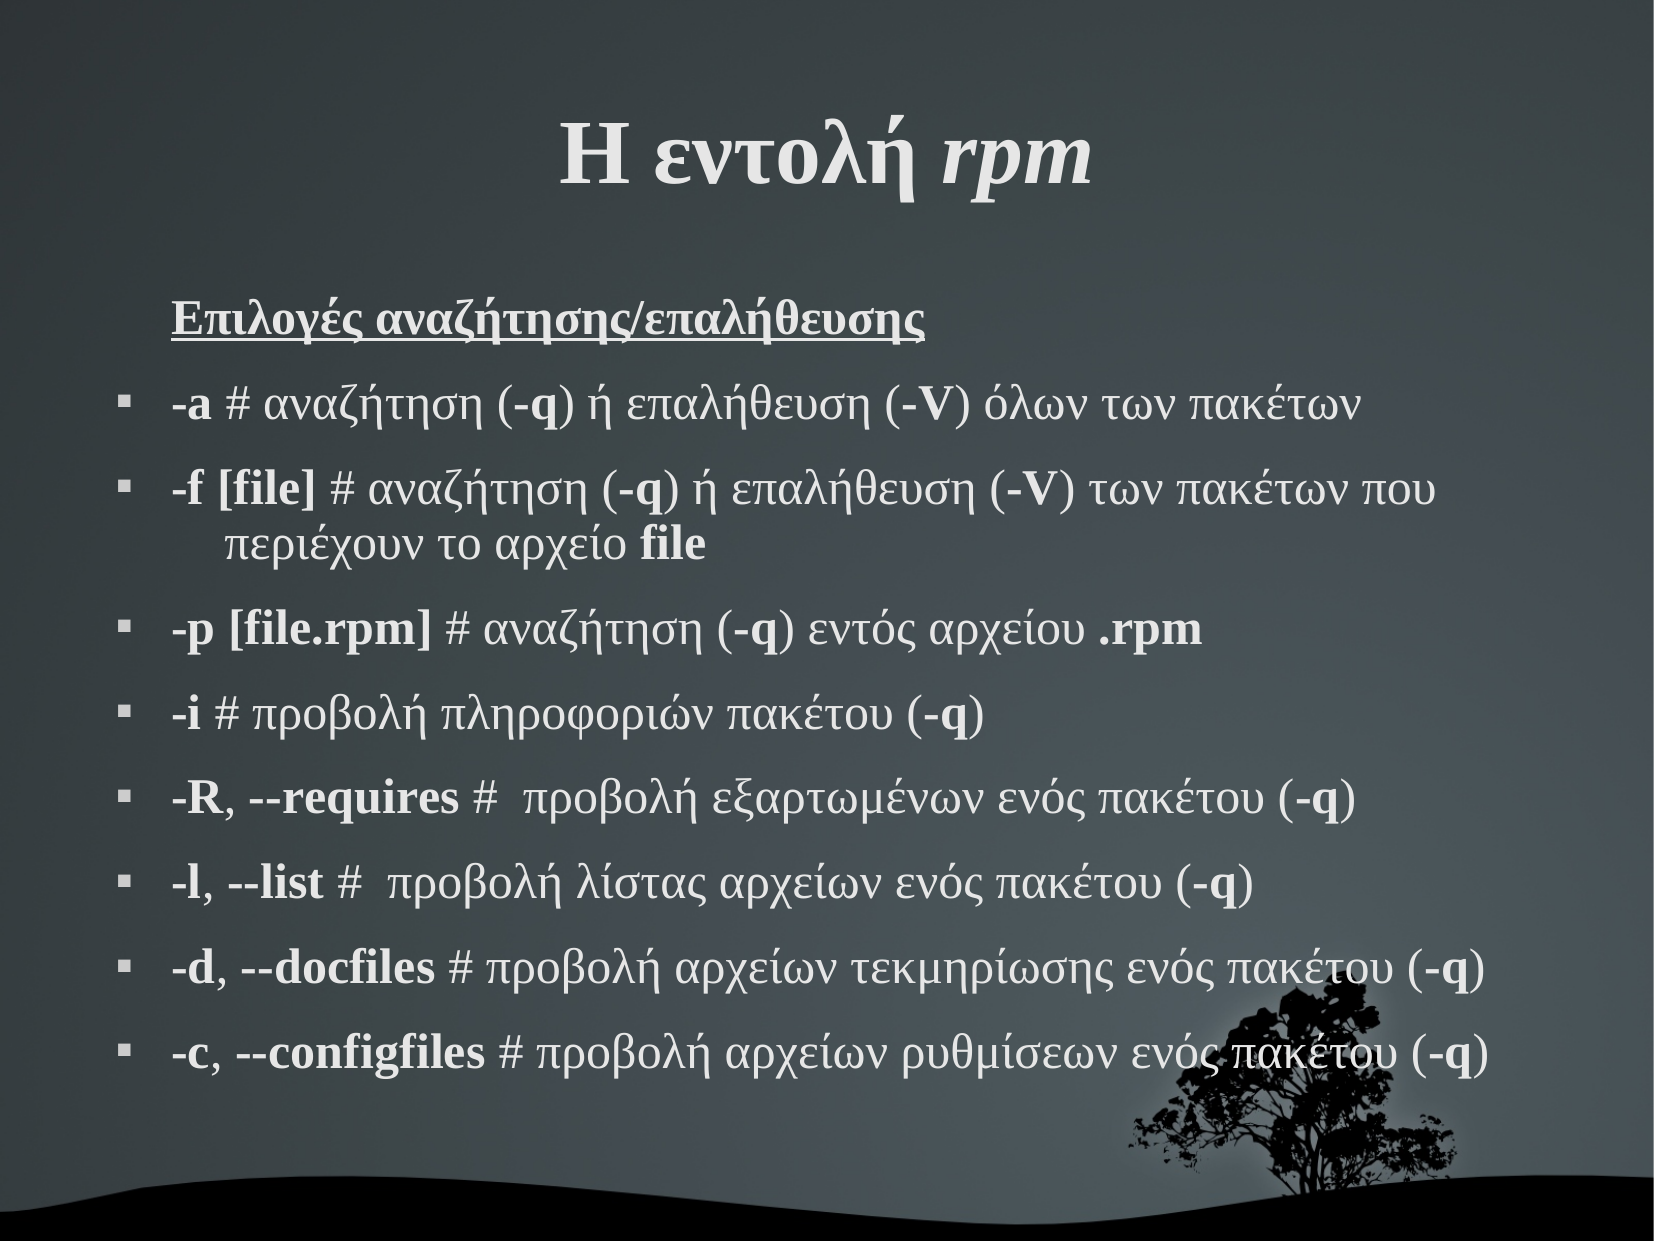

Η εντολή rpm
# Επιλογές αναζήτησης/επαλήθευσης
-a # αναζήτηση (-q) ή επαλήθευση (-V) όλων των πακέτων
-f [file] # αναζήτηση (-q) ή επαλήθευση (-V) των πακέτων που περιέχουν το αρχείο file
-p [file.rpm] # αναζήτηση (-q) εντός αρχείου .rpm
-i # προβολή πληροφοριών πακέτου (-q)
-R, --requires # προβολή εξαρτωμένων ενός πακέτου (-q)
-l, --list # προβολή λίστας αρχείων ενός πακέτου (-q)
-d, --docfiles # προβολή αρχείων τεκμηρίωσης ενός πακέτου (-q)
-c, --configfiles # προβολή αρχείων ρυθμίσεων ενός πακέτου (-q)